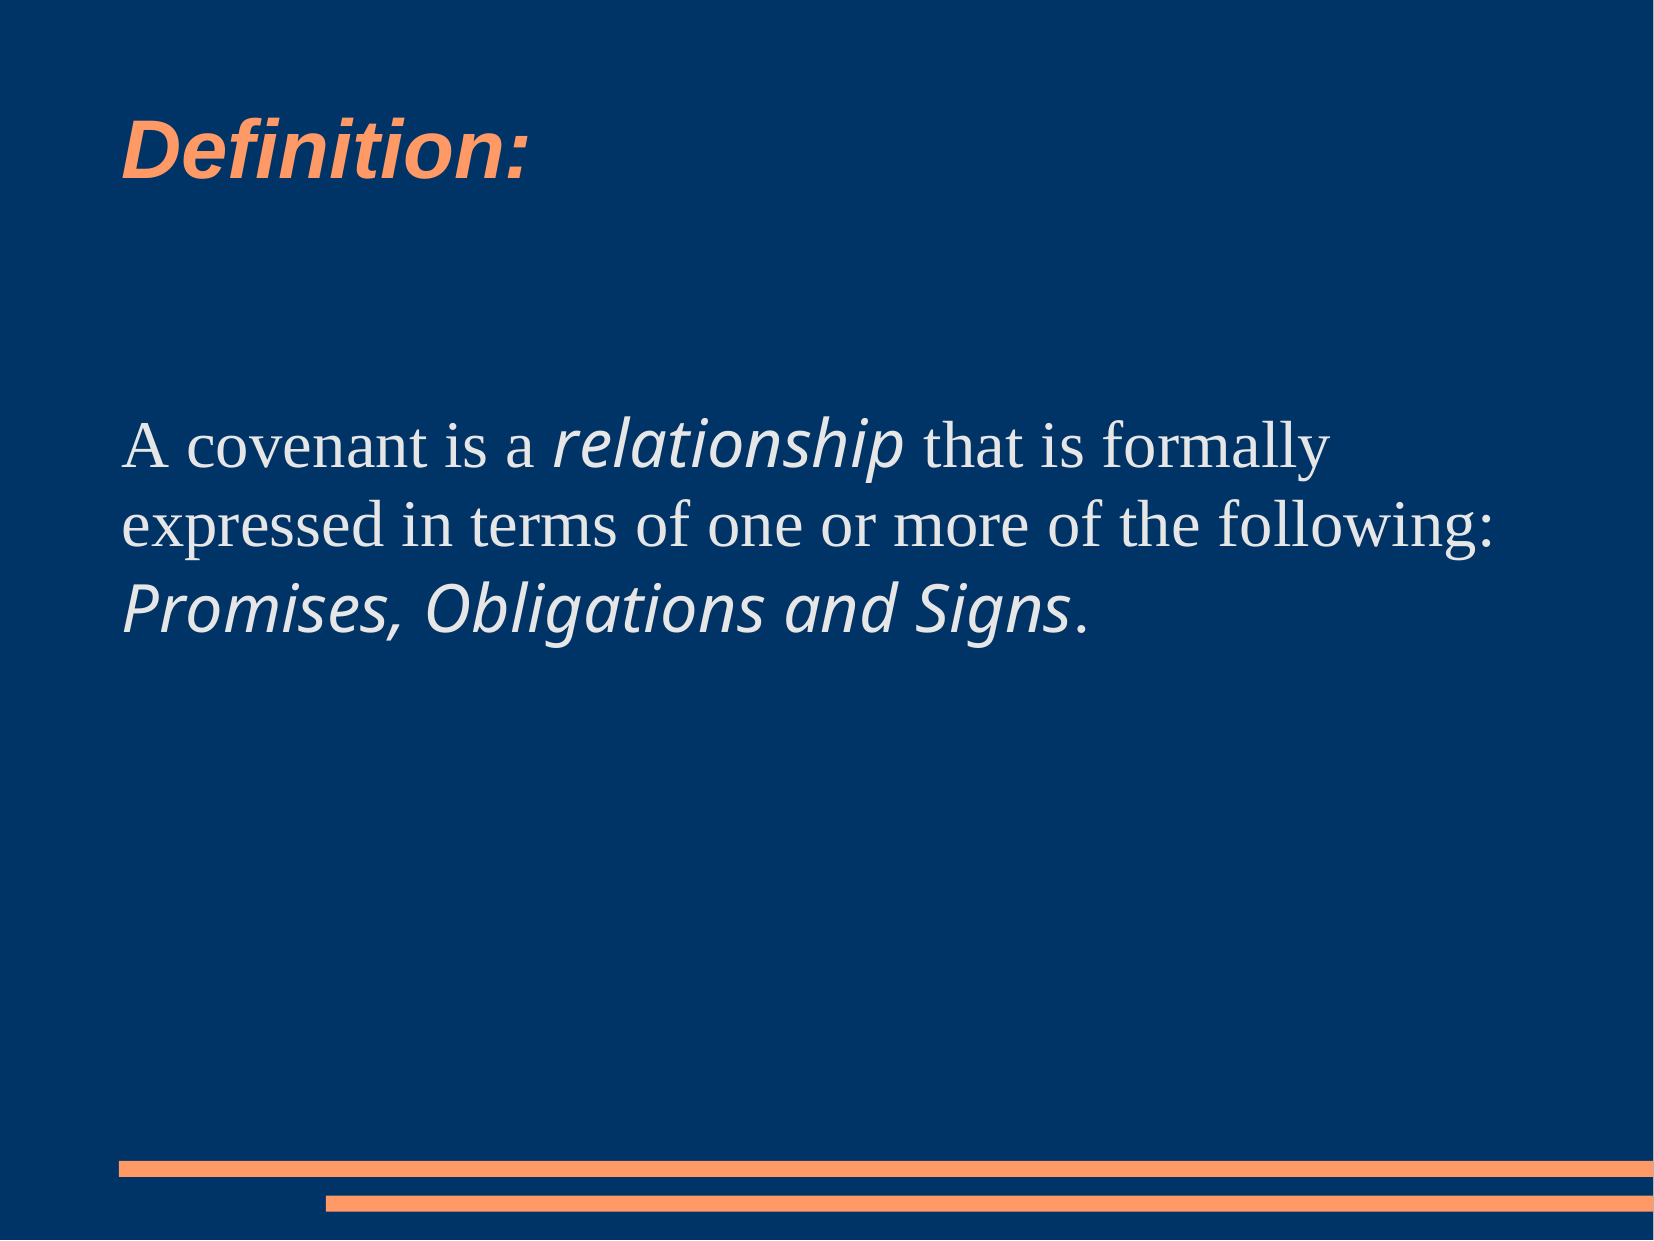

# Definition:
A covenant is a relationship that is formally expressed in terms of one or more of the following: Promises, Obligations and Signs.